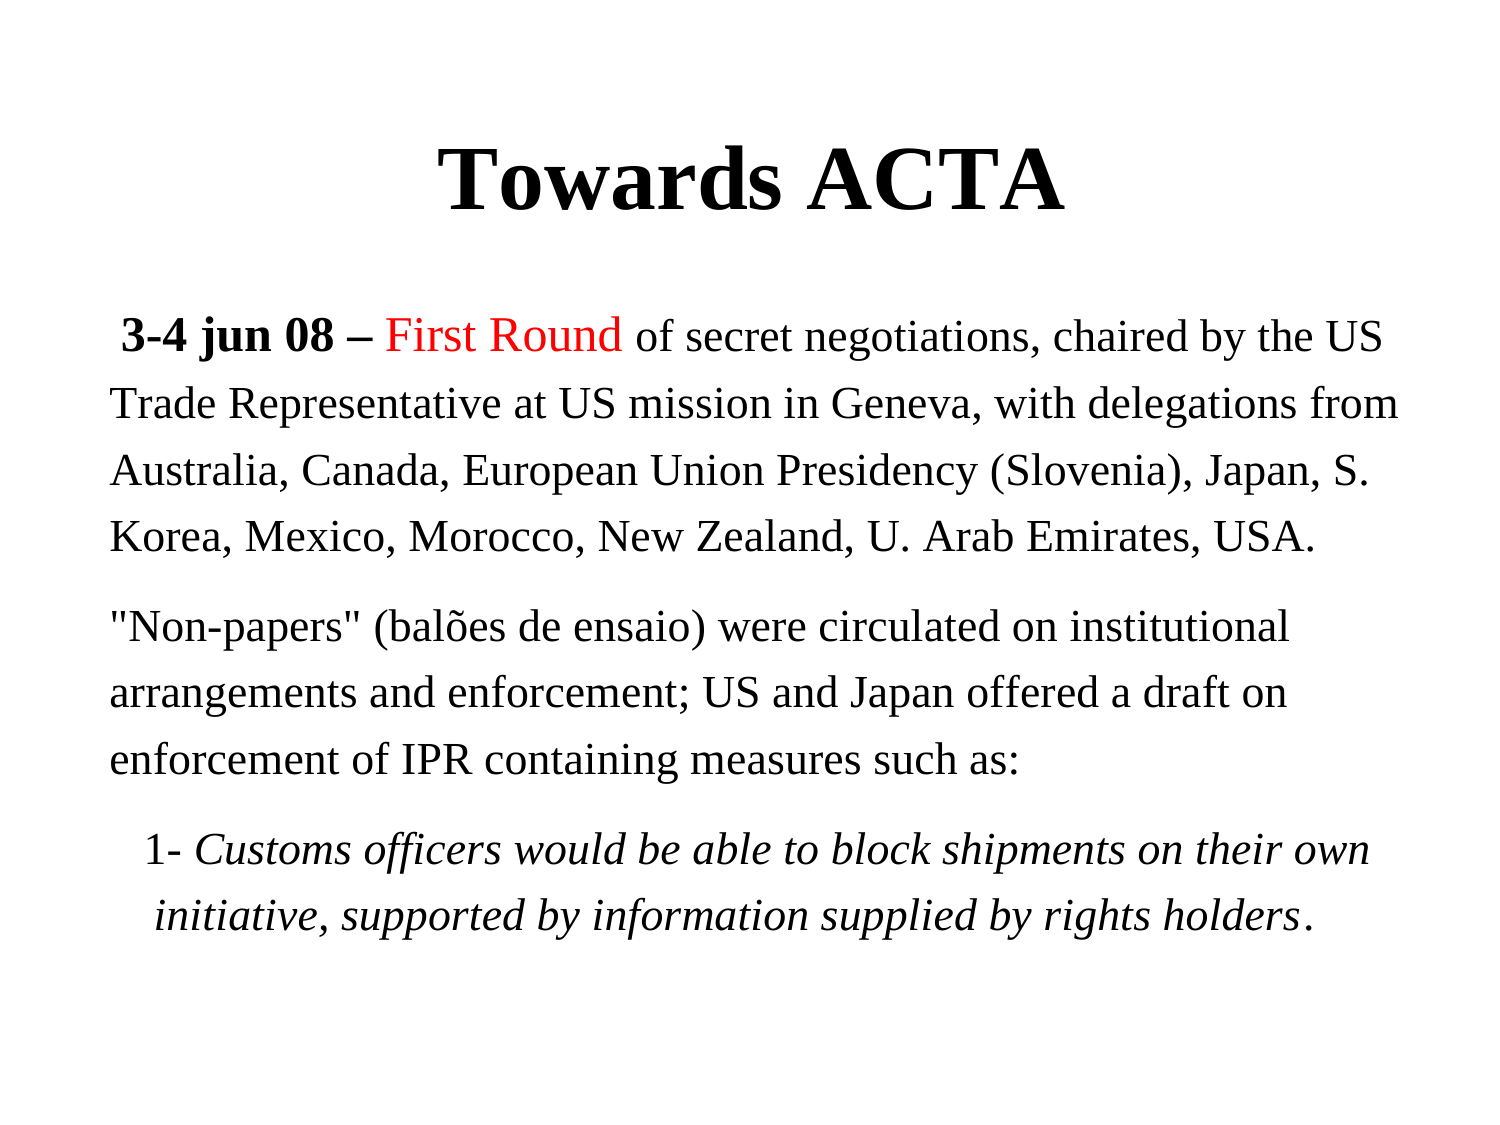

# Towards ACTA
 3-4 jun 08 – First Round of secret negotiations, chaired by the US Trade Representative at US mission in Geneva, with delegations from Australia, Canada, European Union Presidency (Slovenia), Japan, S. Korea, Mexico, Morocco, New Zealand, U. Arab Emirates, USA.
"Non-papers" (balões de ensaio) were circulated on institutional arrangements and enforcement; US and Japan offered a draft on enforcement of IPR containing measures such as:
 1- Customs officers would be able to block shipments on their own initiative, supported by information supplied by rights holders.